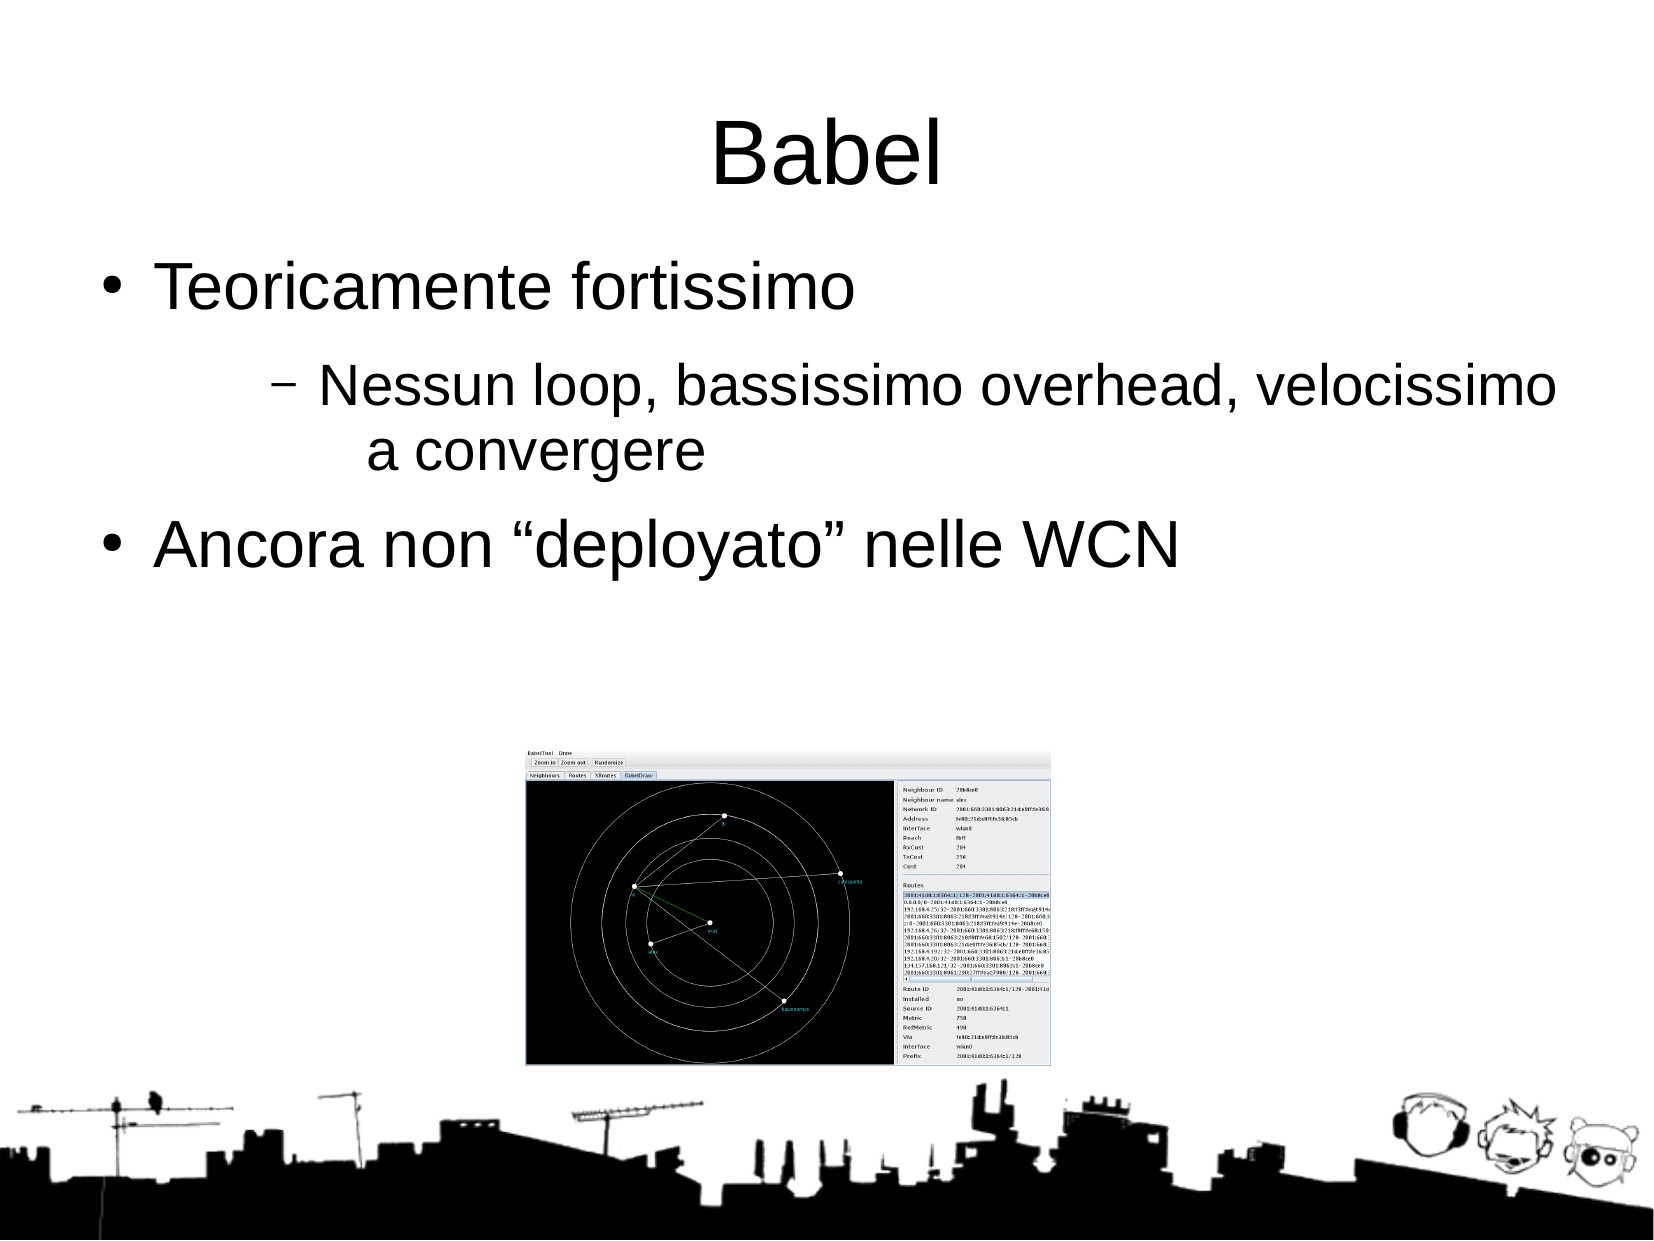

# Babel
Teoricamente fortissimo
Nessun loop, bassissimo overhead, velocissimo a convergere
Ancora non “deployato” nelle WCN